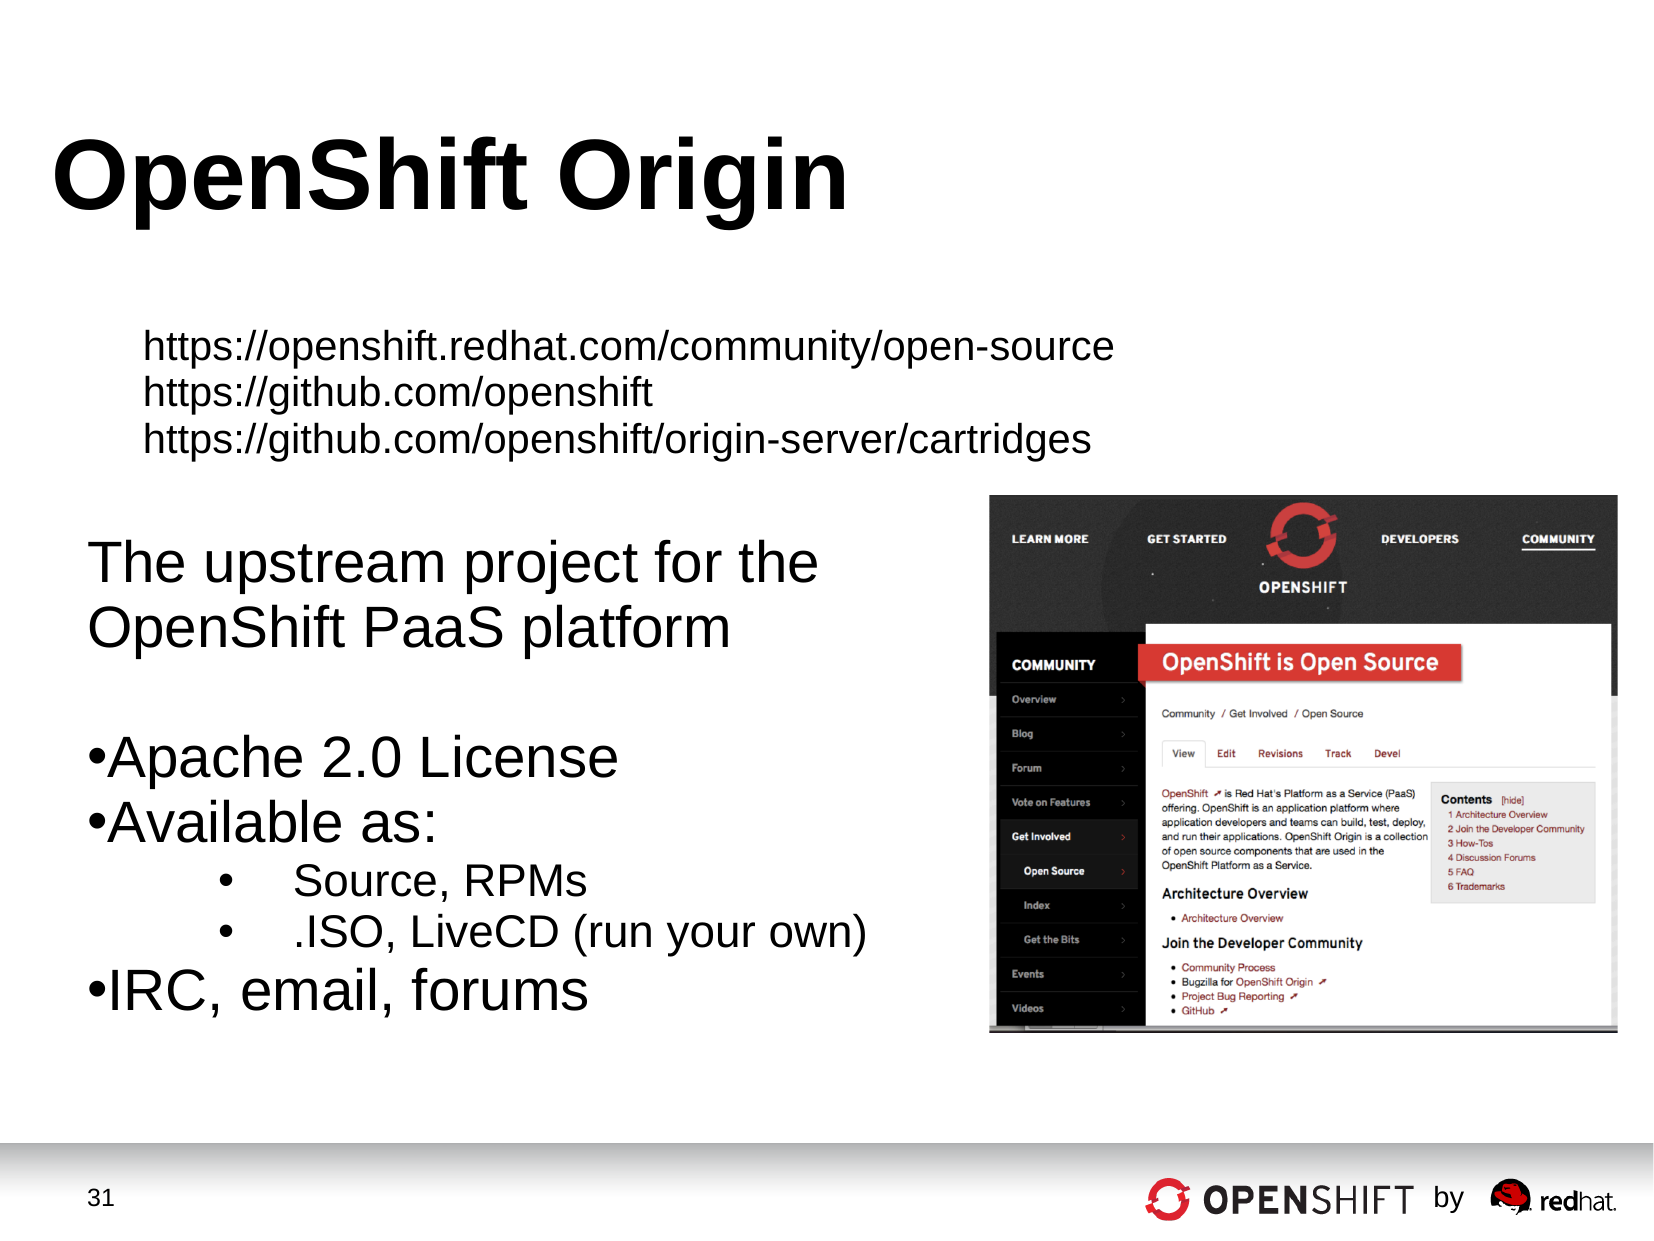

# OpenShift Origin
https://openshift.redhat.com/community/open-source
https://github.com/openshift
https://github.com/openshift/origin-server/cartridges
The upstream project for the OpenShift PaaS platform
Apache 2.0 License
Available as:
Source, RPMs
.ISO, LiveCD (run your own)
IRC, email, forums